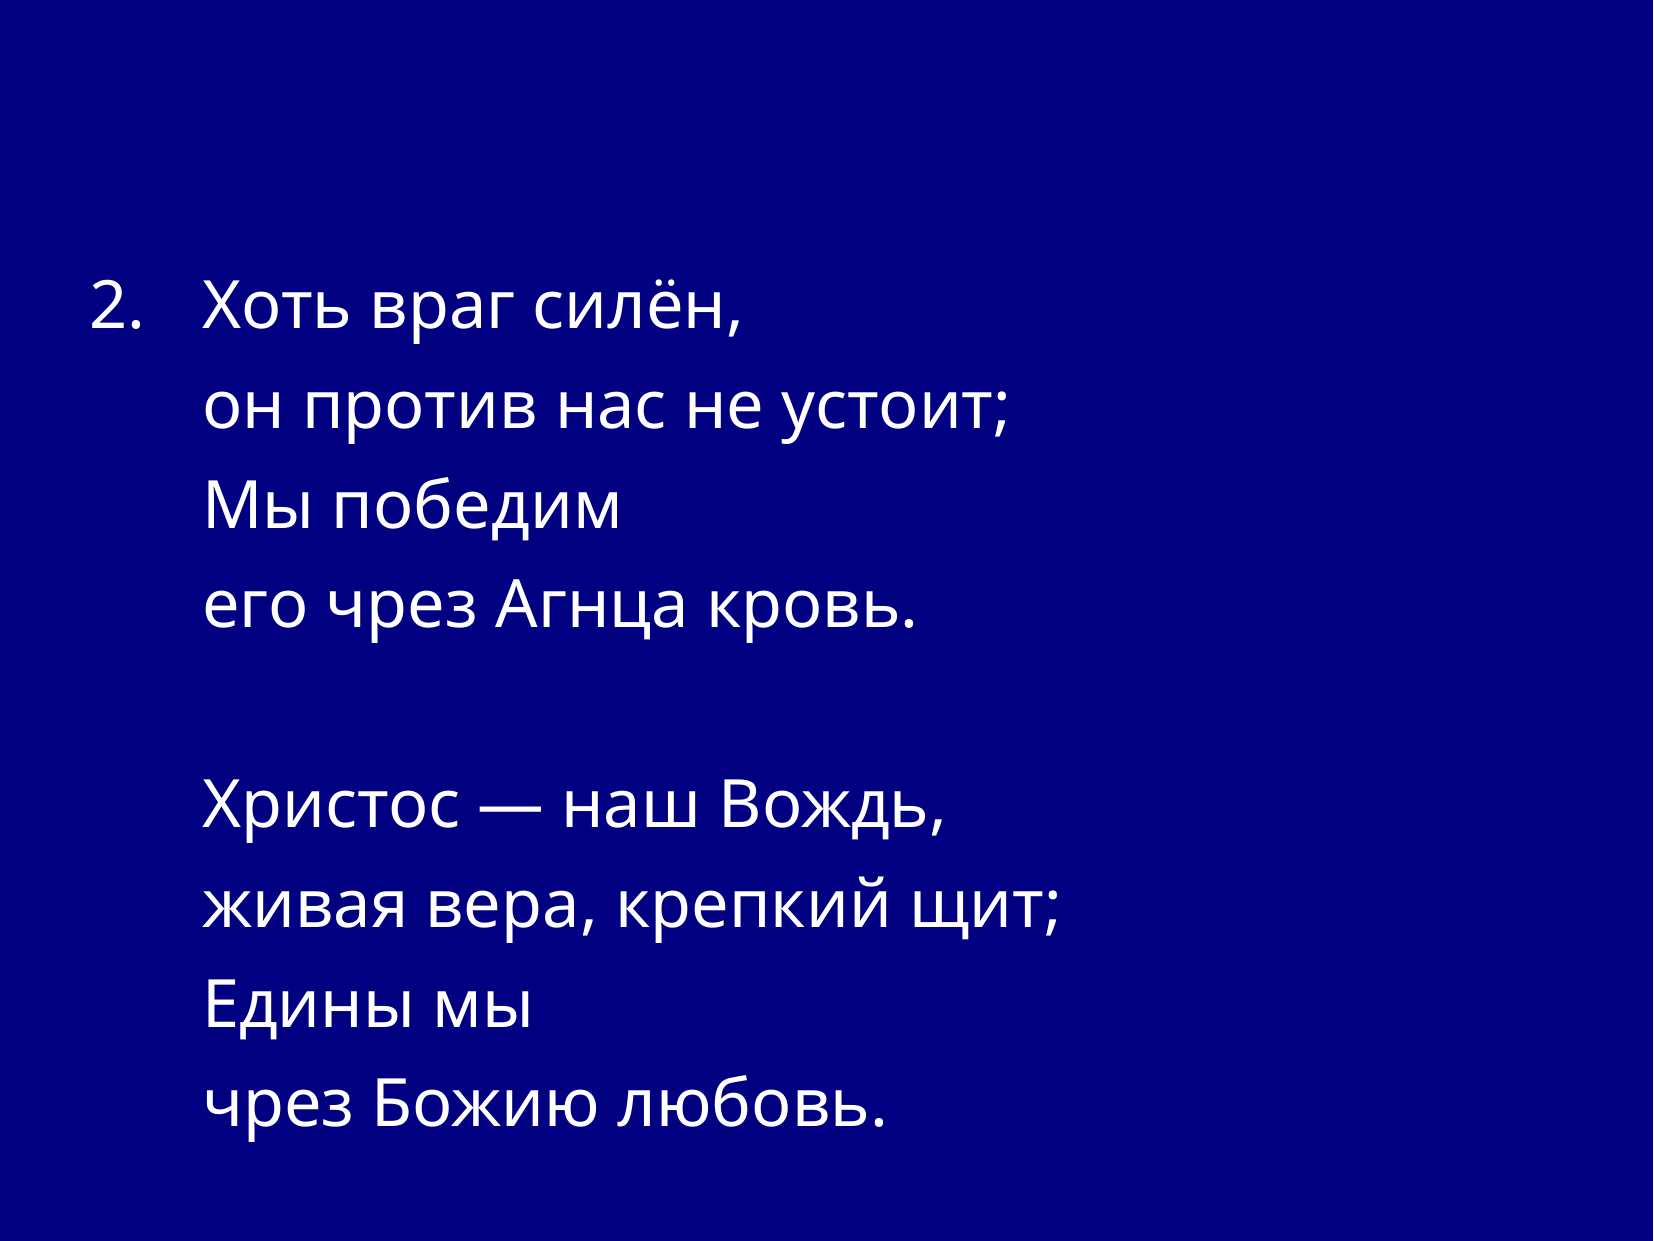

2.	Хоть враг силён,
	он против нас не устоит;
	Мы победим
	его чрез Агнца кровь.
	Христос ― наш Вождь,
	живая вера, крепкий щит;
	Едины мы
	чрез Божию любовь.